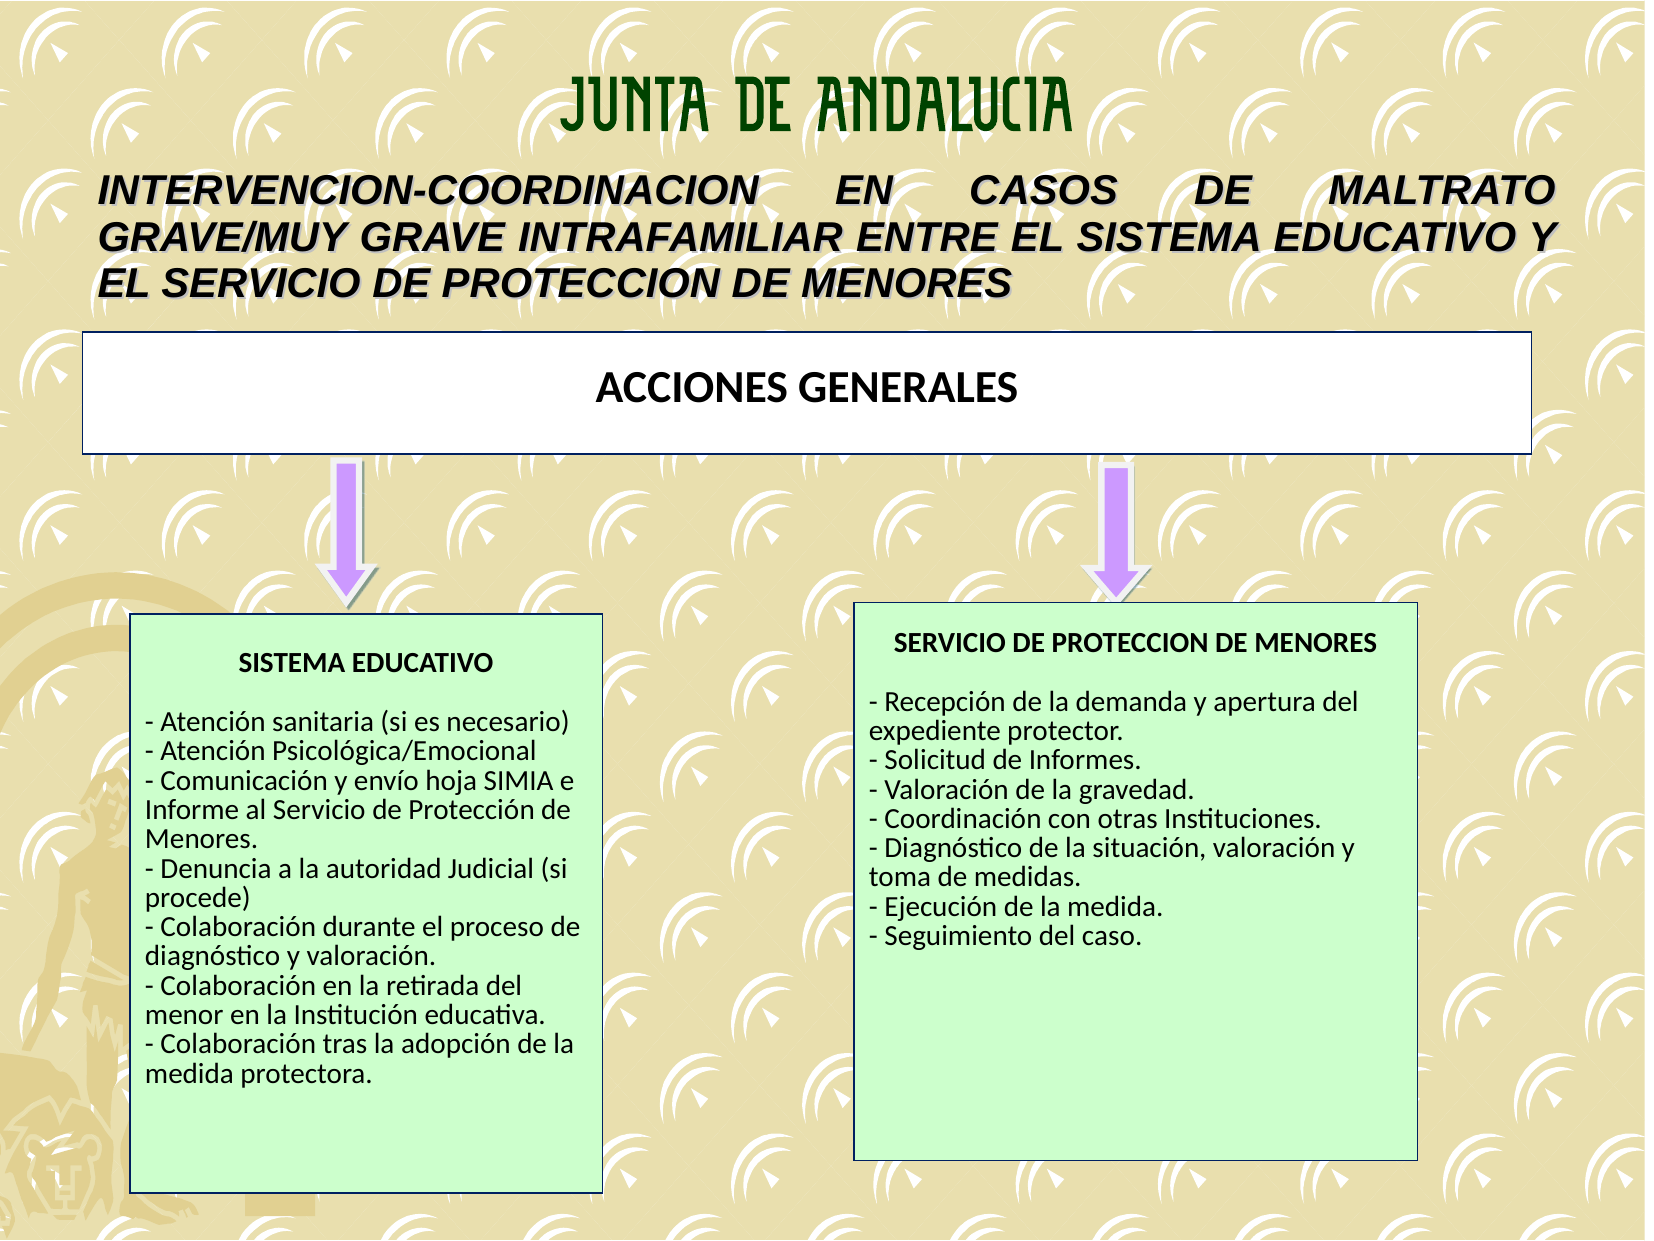

INTERVENCION-COORDINACION EN CASOS DE MALTRATO GRAVE/MUY GRAVE INTRAFAMILIAR ENTRE EL SISTEMA EDUCATIVO Y EL SERVICIO DE PROTECCION DE MENORES
#
ACCIONES GENERALES
SERVICIO DE PROTECCION DE MENORES
- Recepción de la demanda y apertura del expediente protector.
- Solicitud de Informes.
- Valoración de la gravedad.
- Coordinación con otras Instituciones.
- Diagnóstico de la situación, valoración y toma de medidas.
- Ejecución de la medida.
- Seguimiento del caso.
SISTEMA EDUCATIVO
- Atención sanitaria (si es necesario)
- Atención Psicológica/Emocional
- Comunicación y envío hoja SIMIA e Informe al Servicio de Protección de Menores.
- Denuncia a la autoridad Judicial (si procede)
- Colaboración durante el proceso de diagnóstico y valoración.
- Colaboración en la retirada del menor en la Institución educativa.
- Colaboración tras la adopción de la medida protectora.